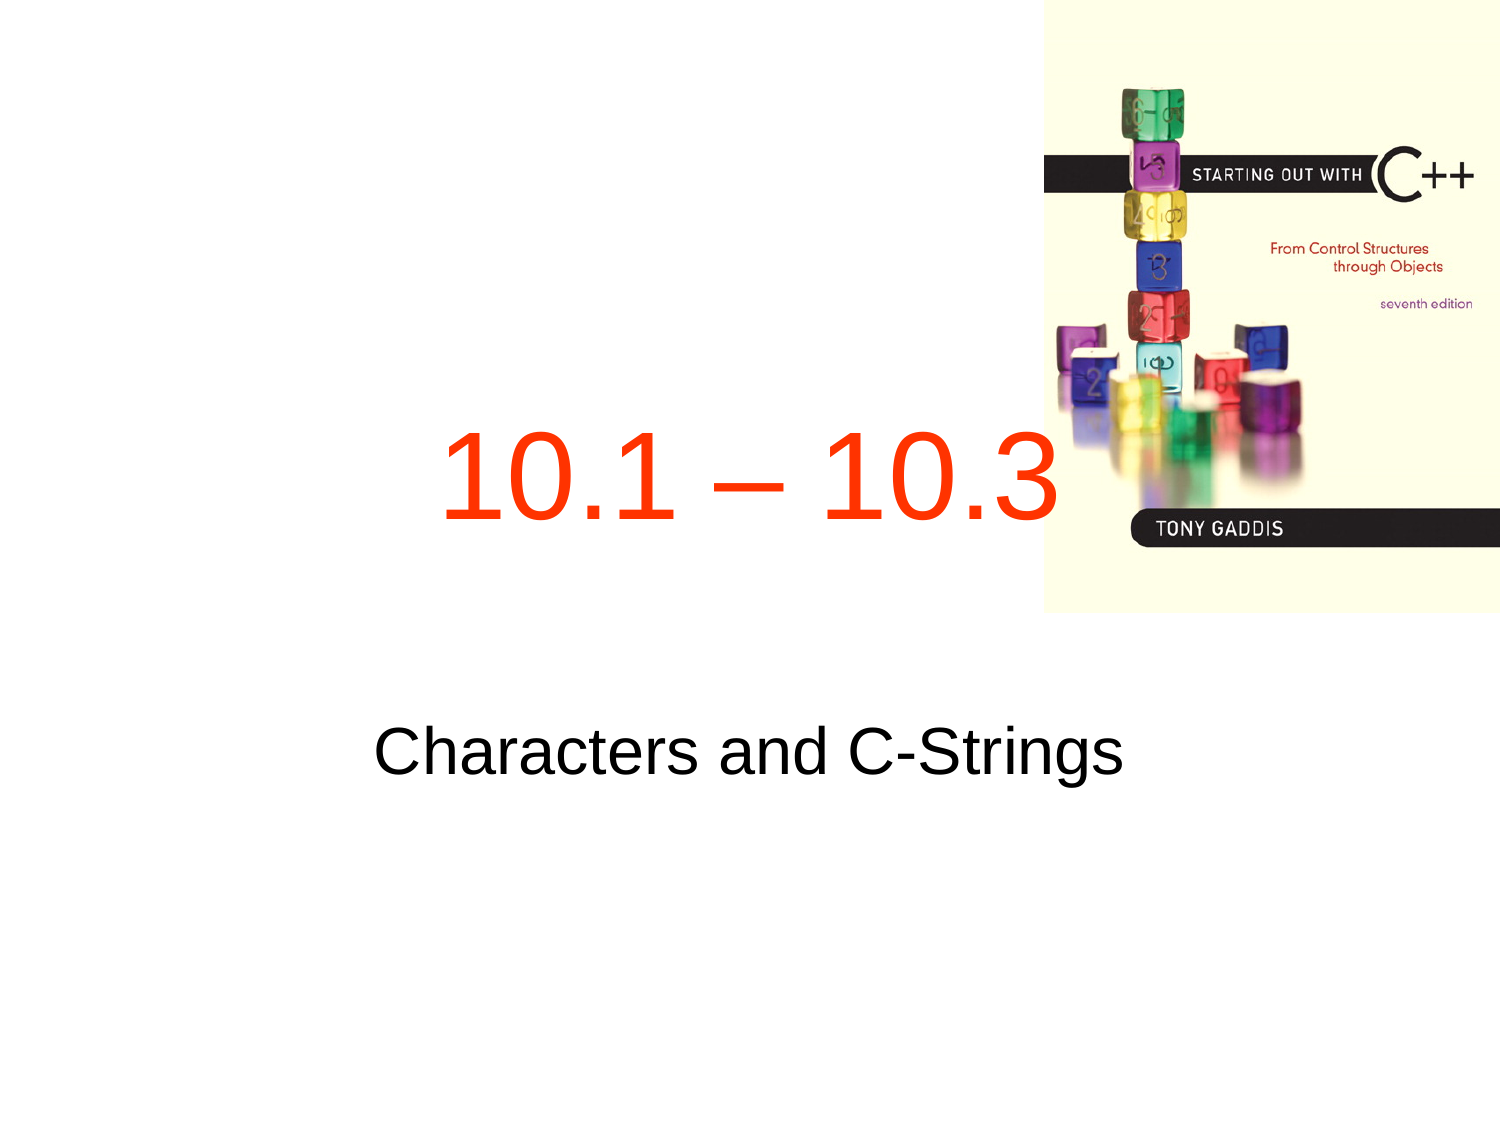

# 10.1 – 10.3
Characters and C-Strings